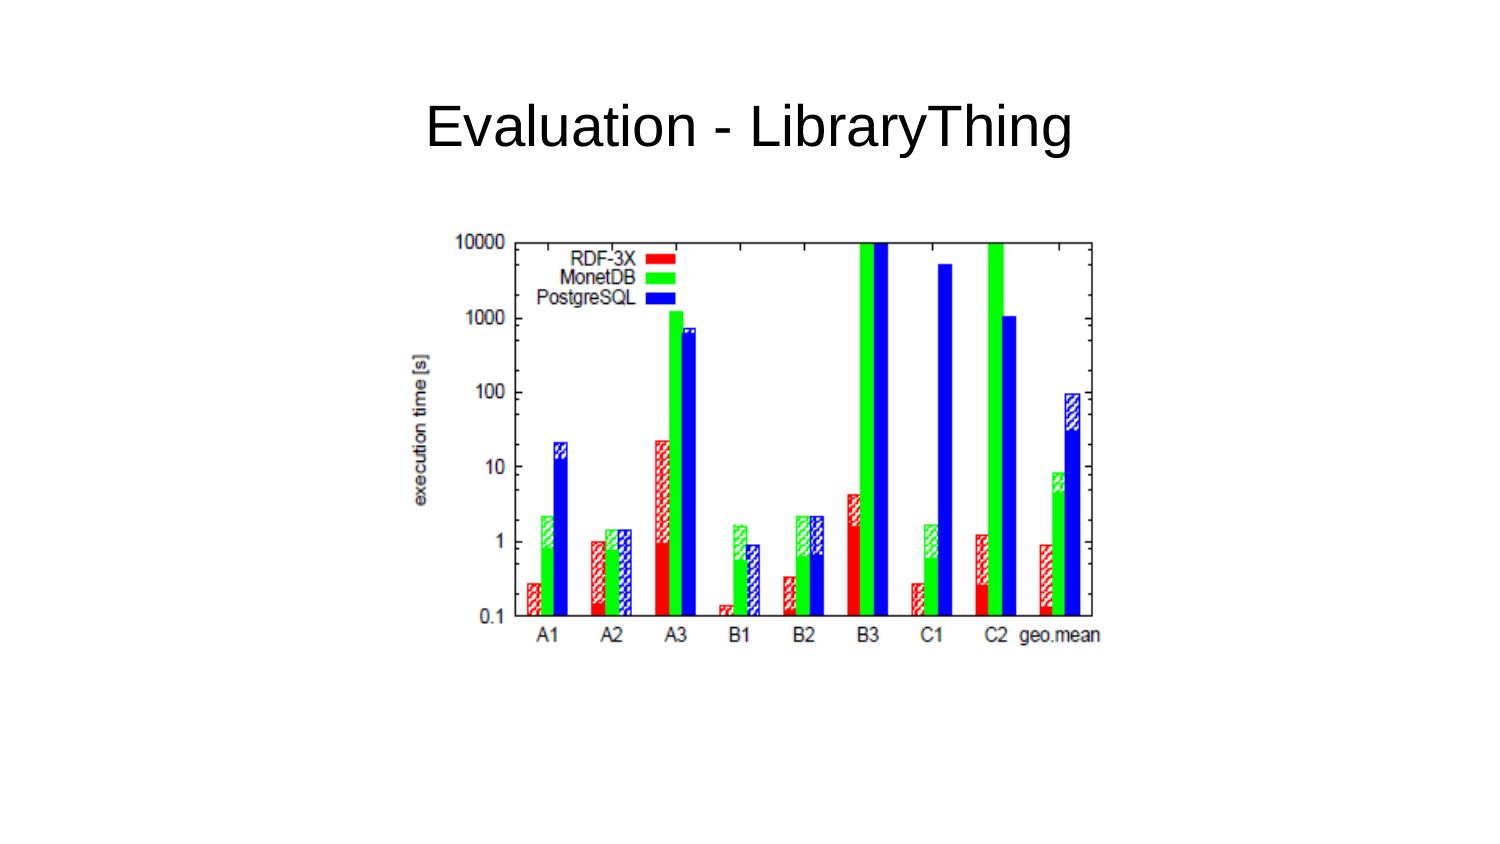

# Evaluation - LibraryThing
sample query(B3): select distinct ?u where { ?u [] ?b1.
?u [] ?b2.?u [] ?b3.?b1 [] <german> .?b2 [] <french> .
?b3 [] <english>}